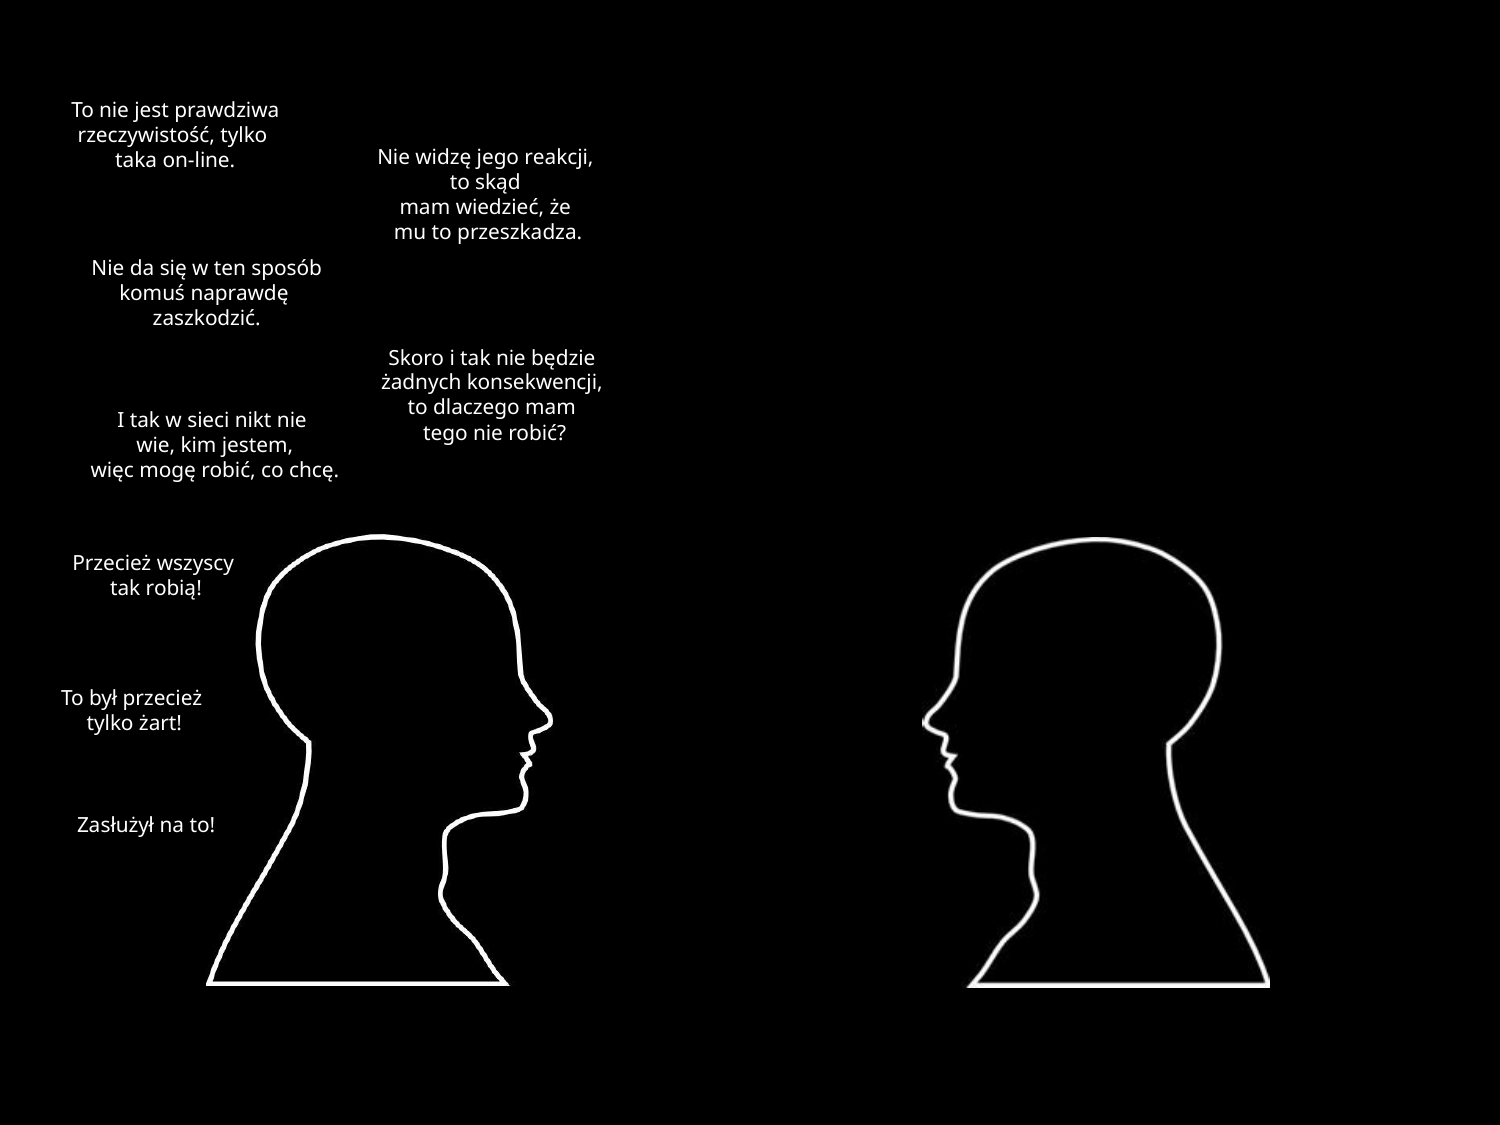

To nie jest prawdziwa
rzeczywistość, tylko
taka on-line.
Nie widzę jego reakcji,
to skąd
mam wiedzieć, że
mu to przeszkadza.
Nie da się w ten sposób
komuś naprawdę
zaszkodzić.
Skoro i tak nie będzie
żadnych konsekwencji,
to dlaczego mam
tego nie robić?
I tak w sieci nikt nie
wie, kim jestem,
więc mogę robić, co chcę.
Przecież wszyscy
tak robią!
To był przecież
tylko żart!
Zasłużył na to!